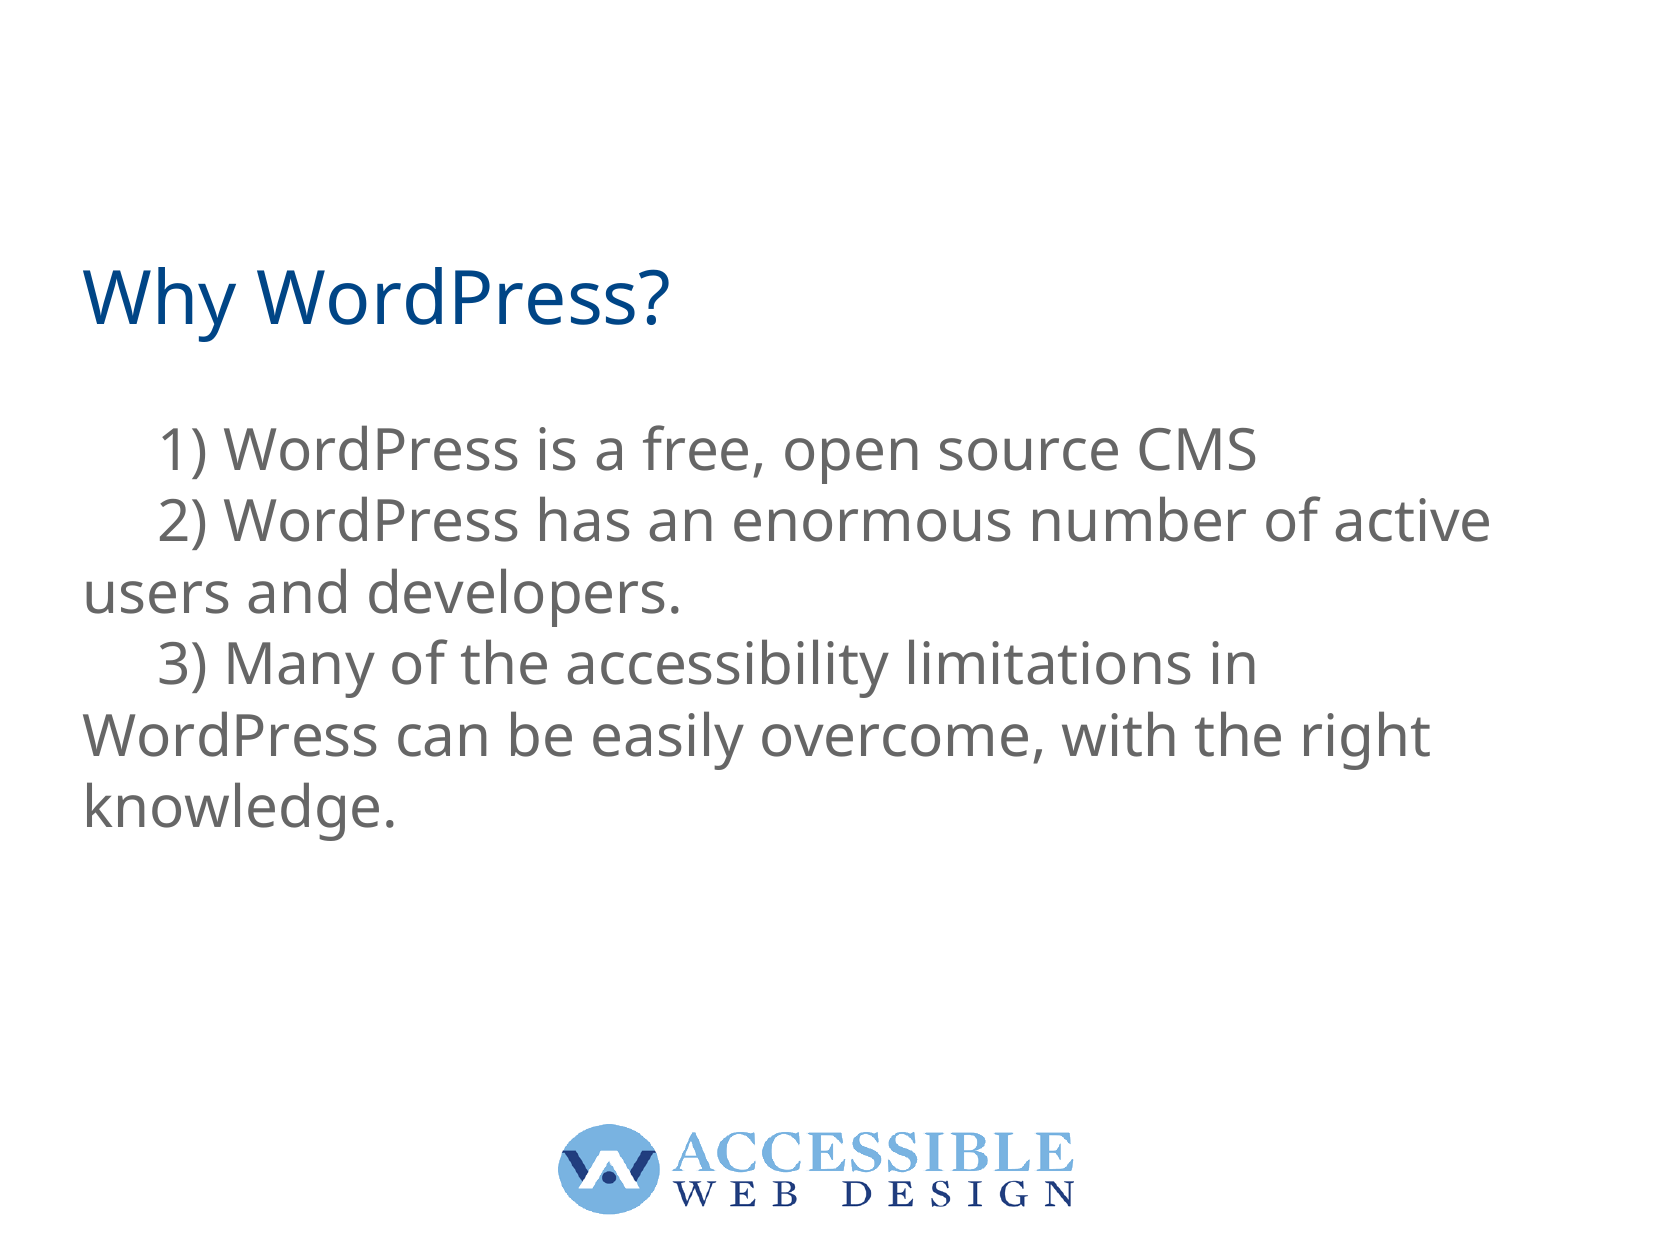

Why WordPress?
	1) WordPress is a free, open source CMS
	2) WordPress has an enormous number of active users and developers.
	3) Many of the accessibility limitations in WordPress can be easily overcome, with the right knowledge.